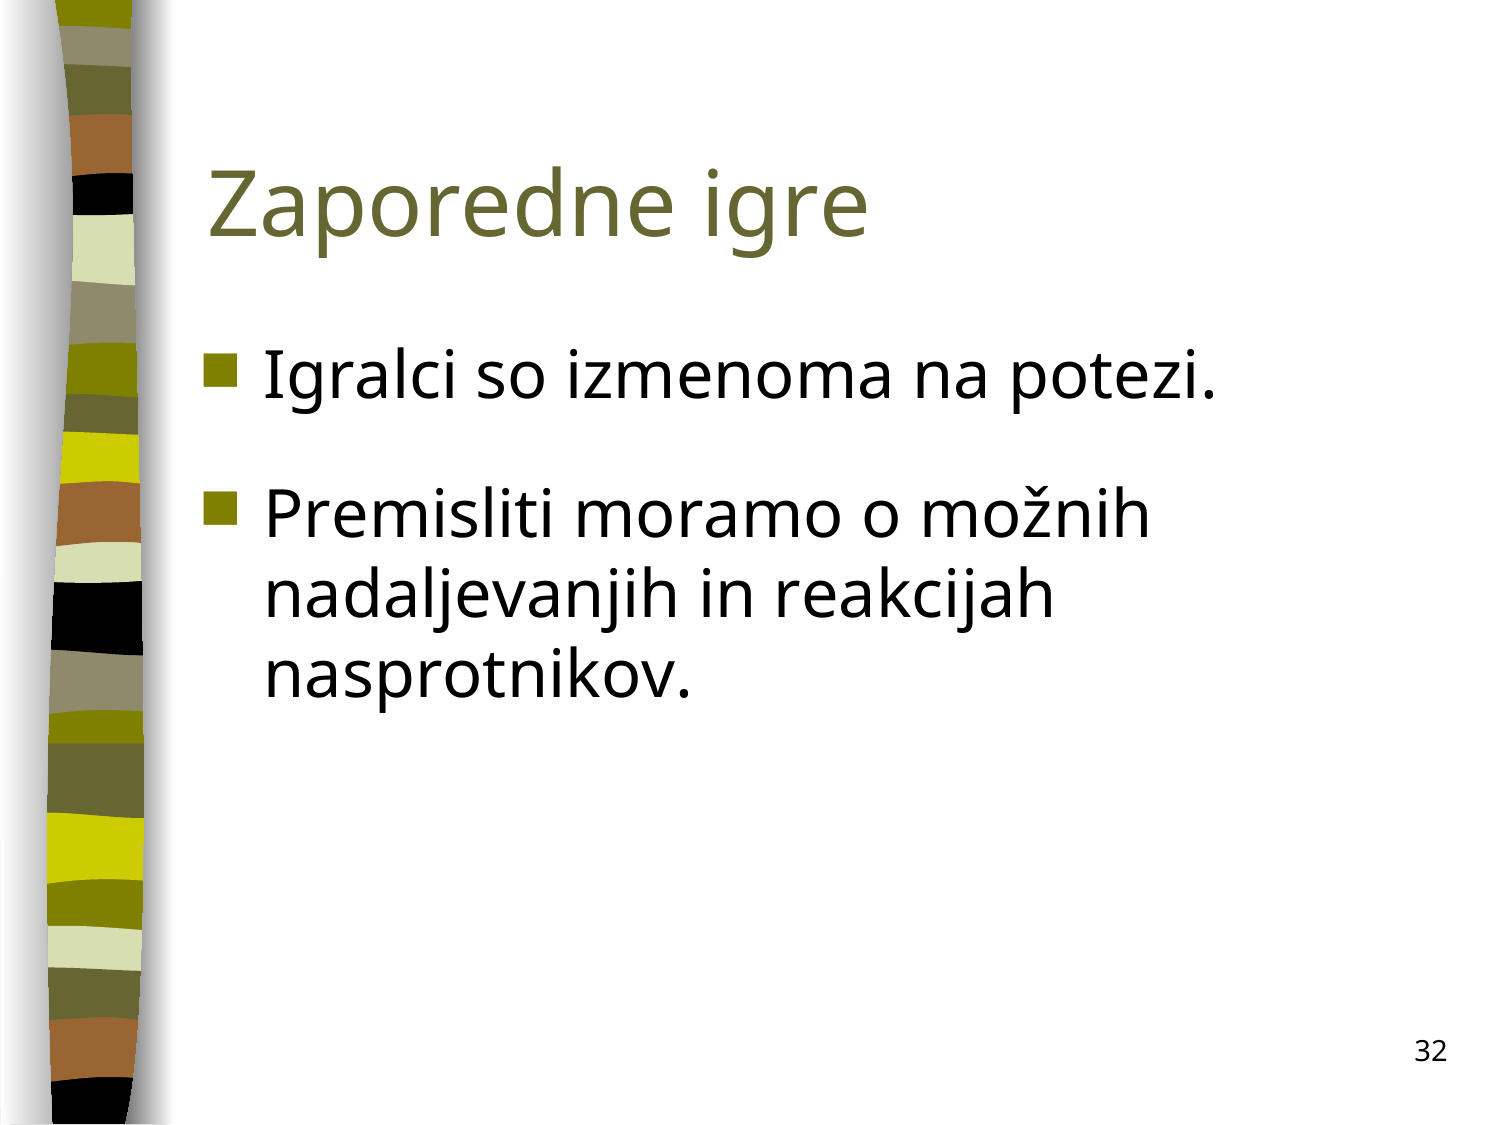

# Zaporedne igre
Igralci so izmenoma na potezi.
Premisliti moramo o možnih nadaljevanjih in reakcijah nasprotnikov.